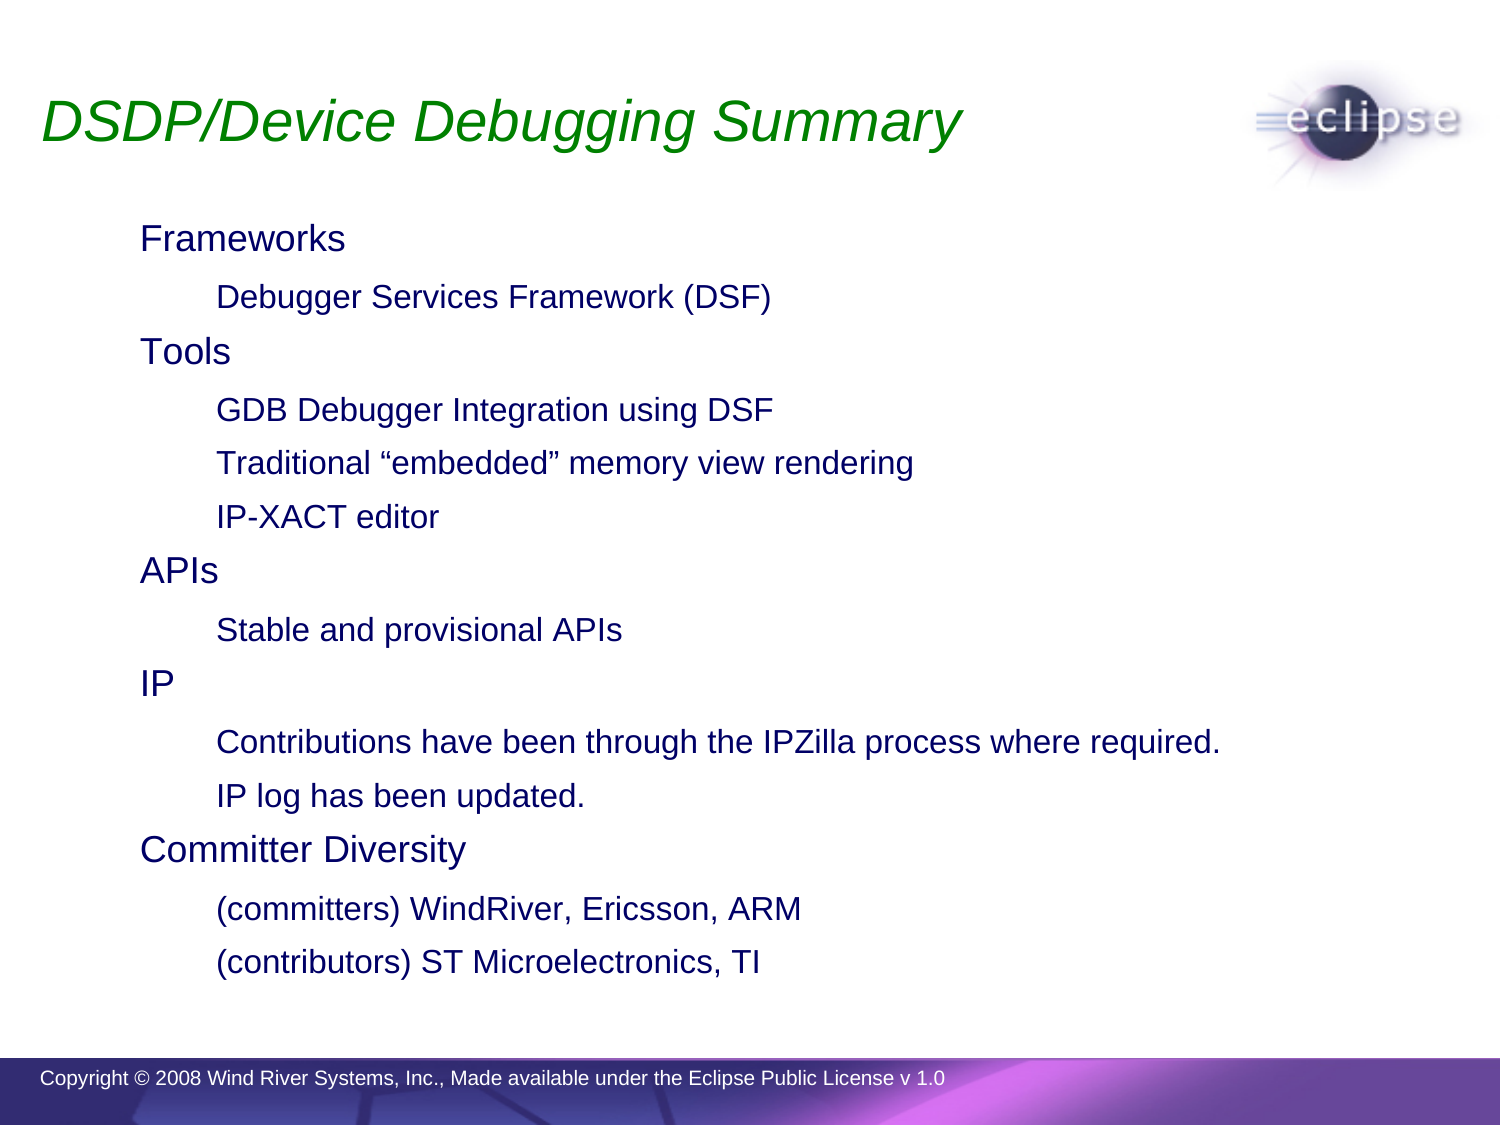

# DSDP/Device Debugging Summary
Frameworks
Debugger Services Framework (DSF)
Tools
GDB Debugger Integration using DSF
Traditional “embedded” memory view rendering
IP-XACT editor
APIs
Stable and provisional APIs
IP
Contributions have been through the IPZilla process where required.
IP log has been updated.
Committer Diversity
(committers) WindRiver, Ericsson, ARM
(contributors) ST Microelectronics, TI